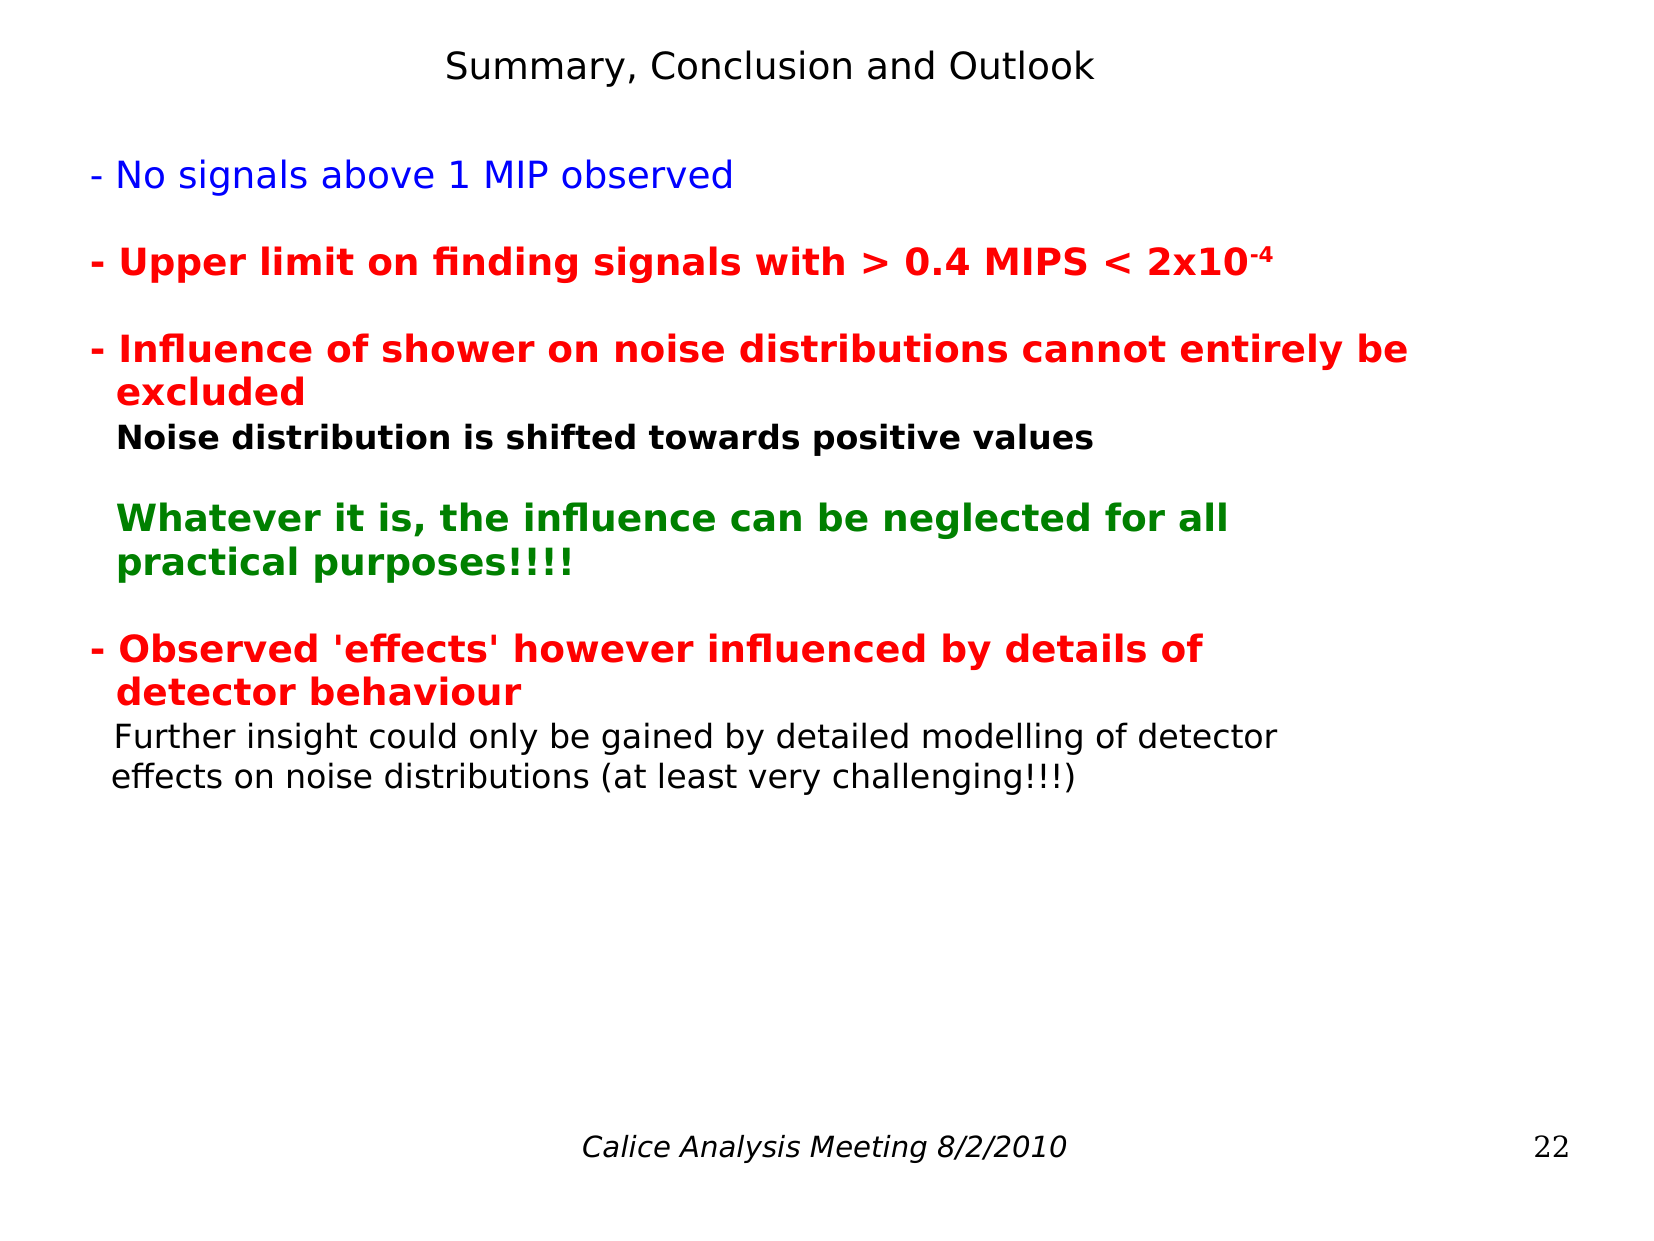

Summary, Conclusion and Outlook
- No signals above 1 MIP observed
- Upper limit on finding signals with > 0.4 MIPS < 2x10-4
- Influence of shower on noise distributions cannot entirely be
 excluded
 Noise distribution is shifted towards positive values
 Whatever it is, the influence can be neglected for all
 practical purposes!!!!
- Observed 'effects' however influenced by details of
 detector behaviour
 Further insight could only be gained by detailed modelling of detector
 effects on noise distributions (at least very challenging!!!)
22